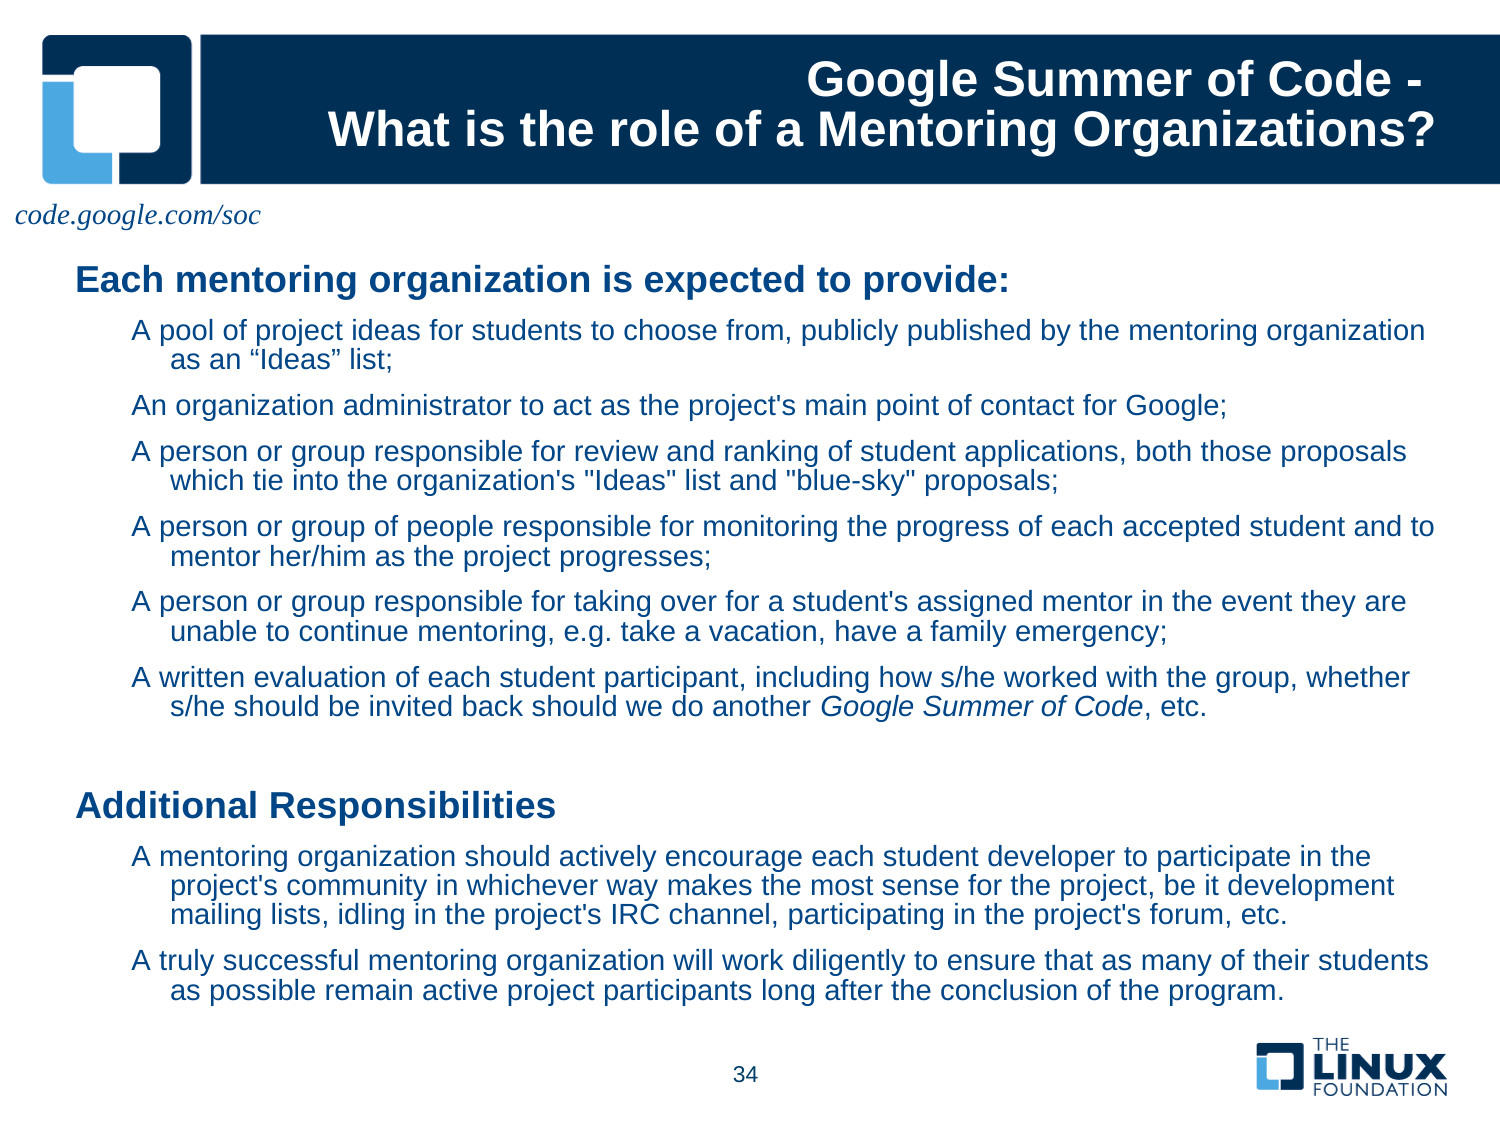

# Google Summer of Code - What is the role of a Mentoring Organizations?
code.google.com/soc
Each mentoring organization is expected to provide:
A pool of project ideas for students to choose from, publicly published by the mentoring organization as an “Ideas” list;
An organization administrator to act as the project's main point of contact for Google;
A person or group responsible for review and ranking of student applications, both those proposals which tie into the organization's "Ideas" list and "blue-sky" proposals;
A person or group of people responsible for monitoring the progress of each accepted student and to mentor her/him as the project progresses;
A person or group responsible for taking over for a student's assigned mentor in the event they are unable to continue mentoring, e.g. take a vacation, have a family emergency;
A written evaluation of each student participant, including how s/he worked with the group, whether s/he should be invited back should we do another Google Summer of Code, etc.
Additional Responsibilities
A mentoring organization should actively encourage each student developer to participate in the project's community in whichever way makes the most sense for the project, be it development mailing lists, idling in the project's IRC channel, participating in the project's forum, etc.
A truly successful mentoring organization will work diligently to ensure that as many of their students as possible remain active project participants long after the conclusion of the program.
34